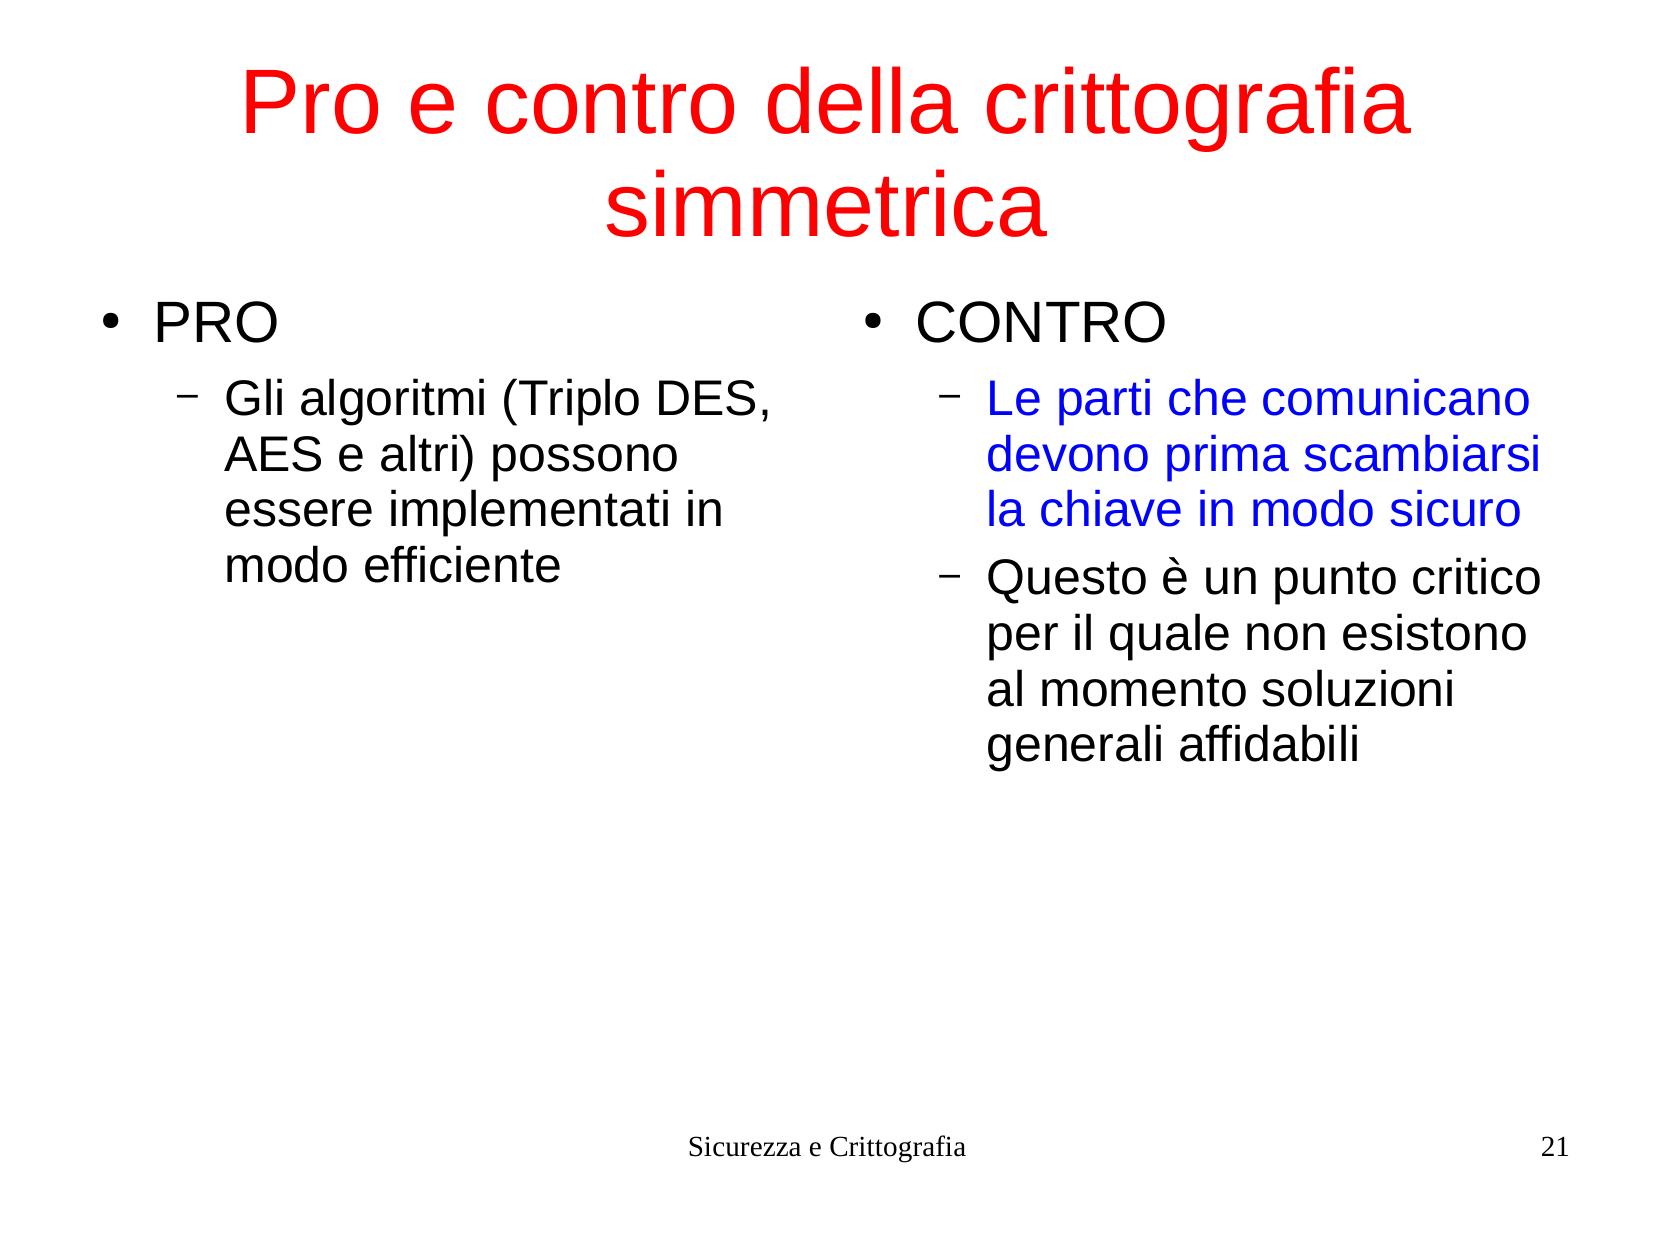

# Pro e contro della crittografia simmetrica
PRO
Gli algoritmi (Triplo DES, AES e altri) possono essere implementati in modo efficiente
CONTRO
Le parti che comunicano devono prima scambiarsi la chiave in modo sicuro
Questo è un punto critico per il quale non esistono al momento soluzioni generali affidabili
Sicurezza e Crittografia
21